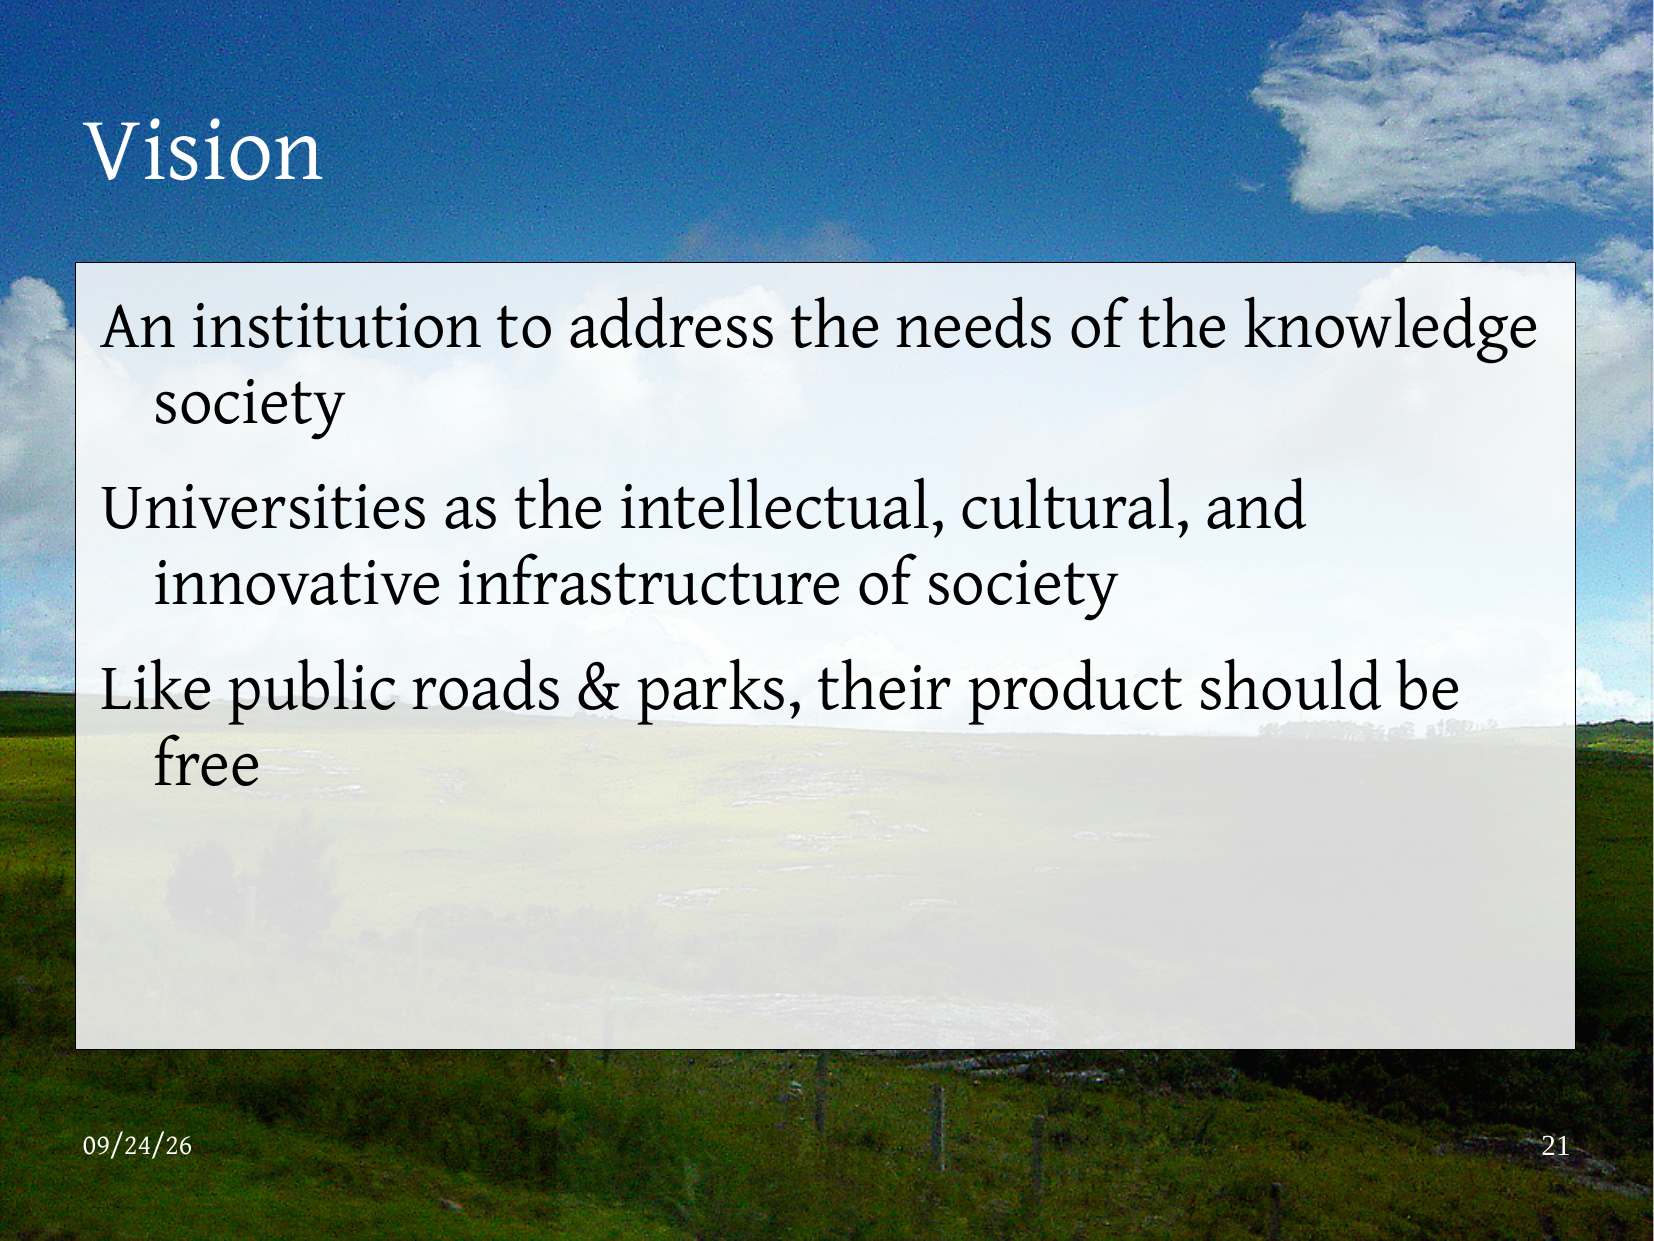

# Vision
An institution to address the needs of the knowledge society
Universities as the intellectual, cultural, and innovative infrastructure of society
Like public roads & parks, their product should be free
21